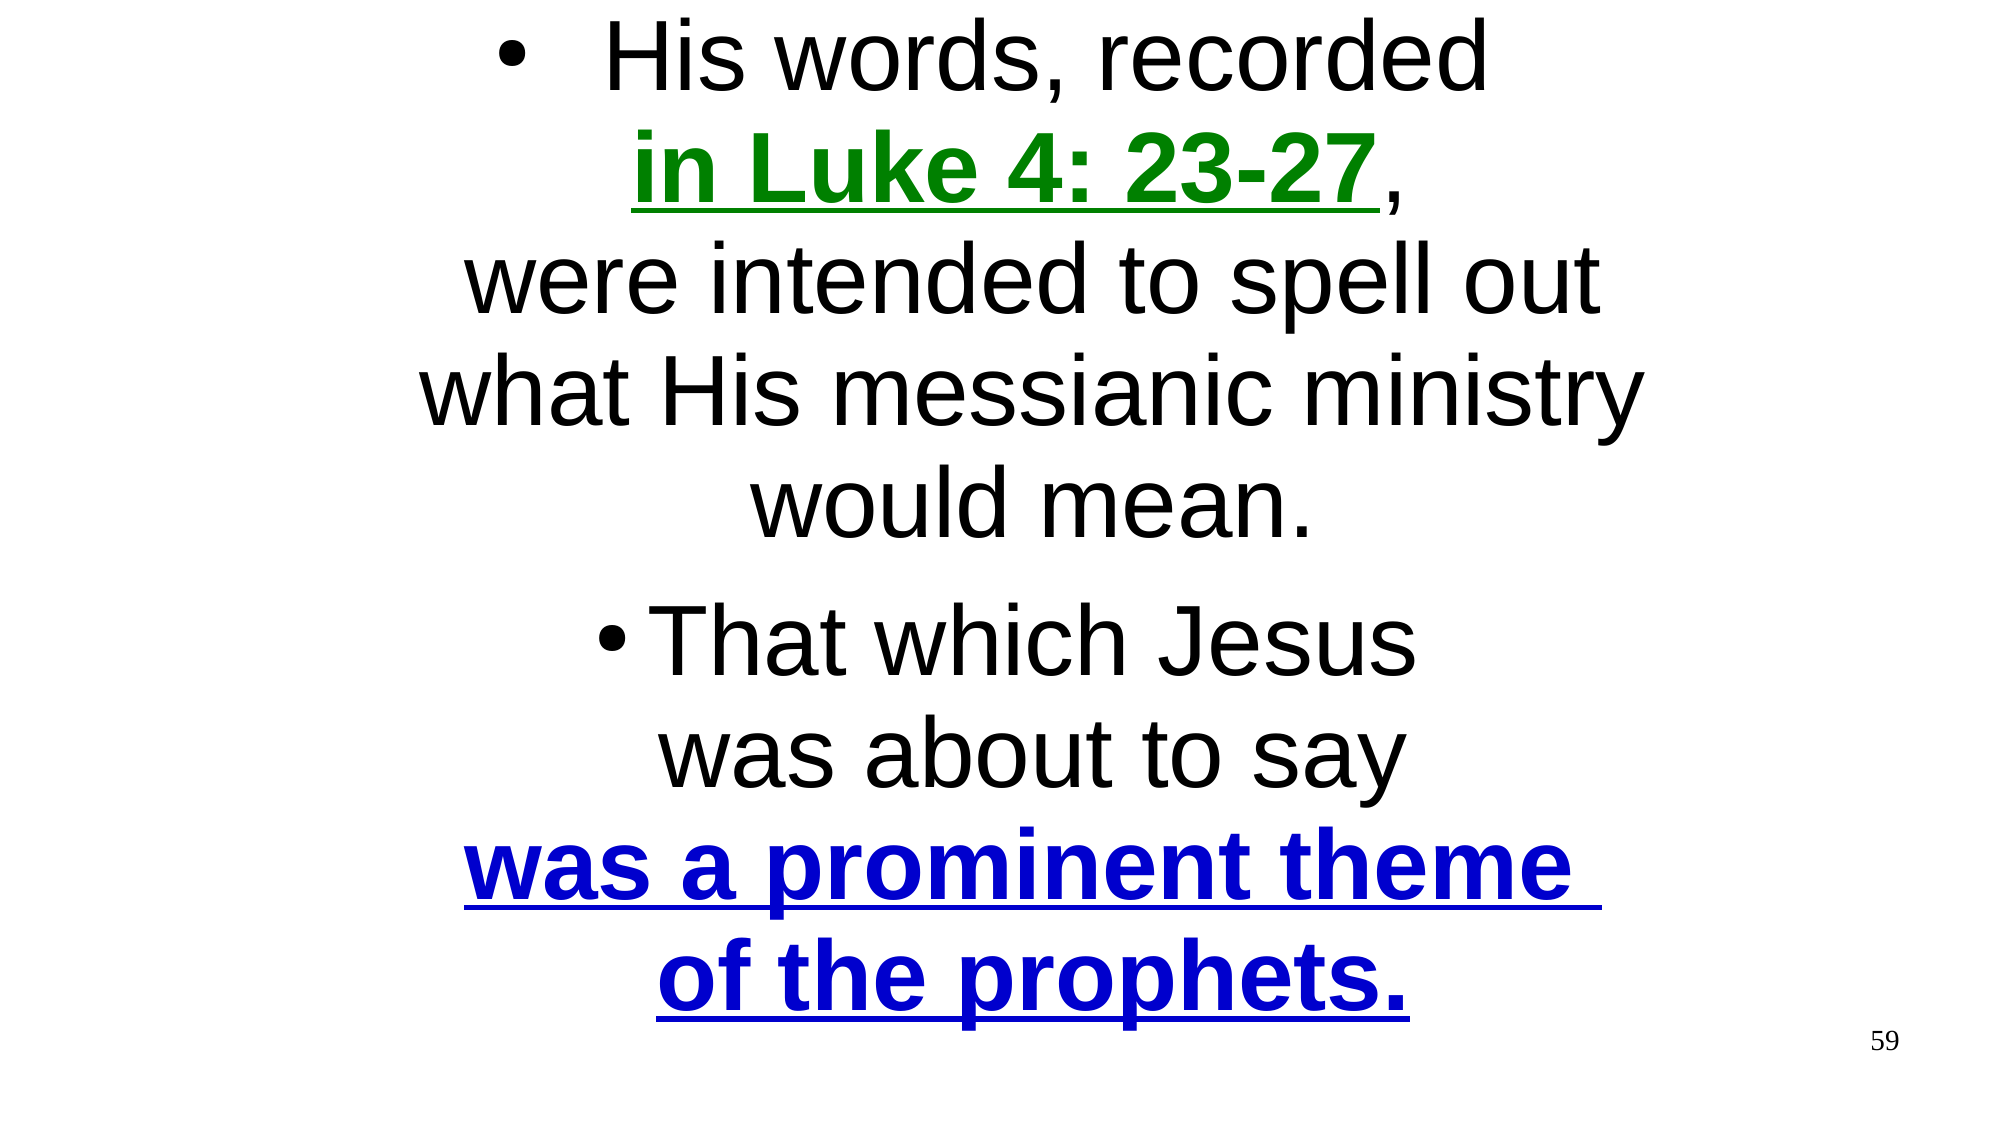

# His words, recorded in Luke 4: 23-27, were intended to spell out what His messianic ministry would mean.
That which Jesus
 was about to say
was a prominent theme
of the prophets.
59